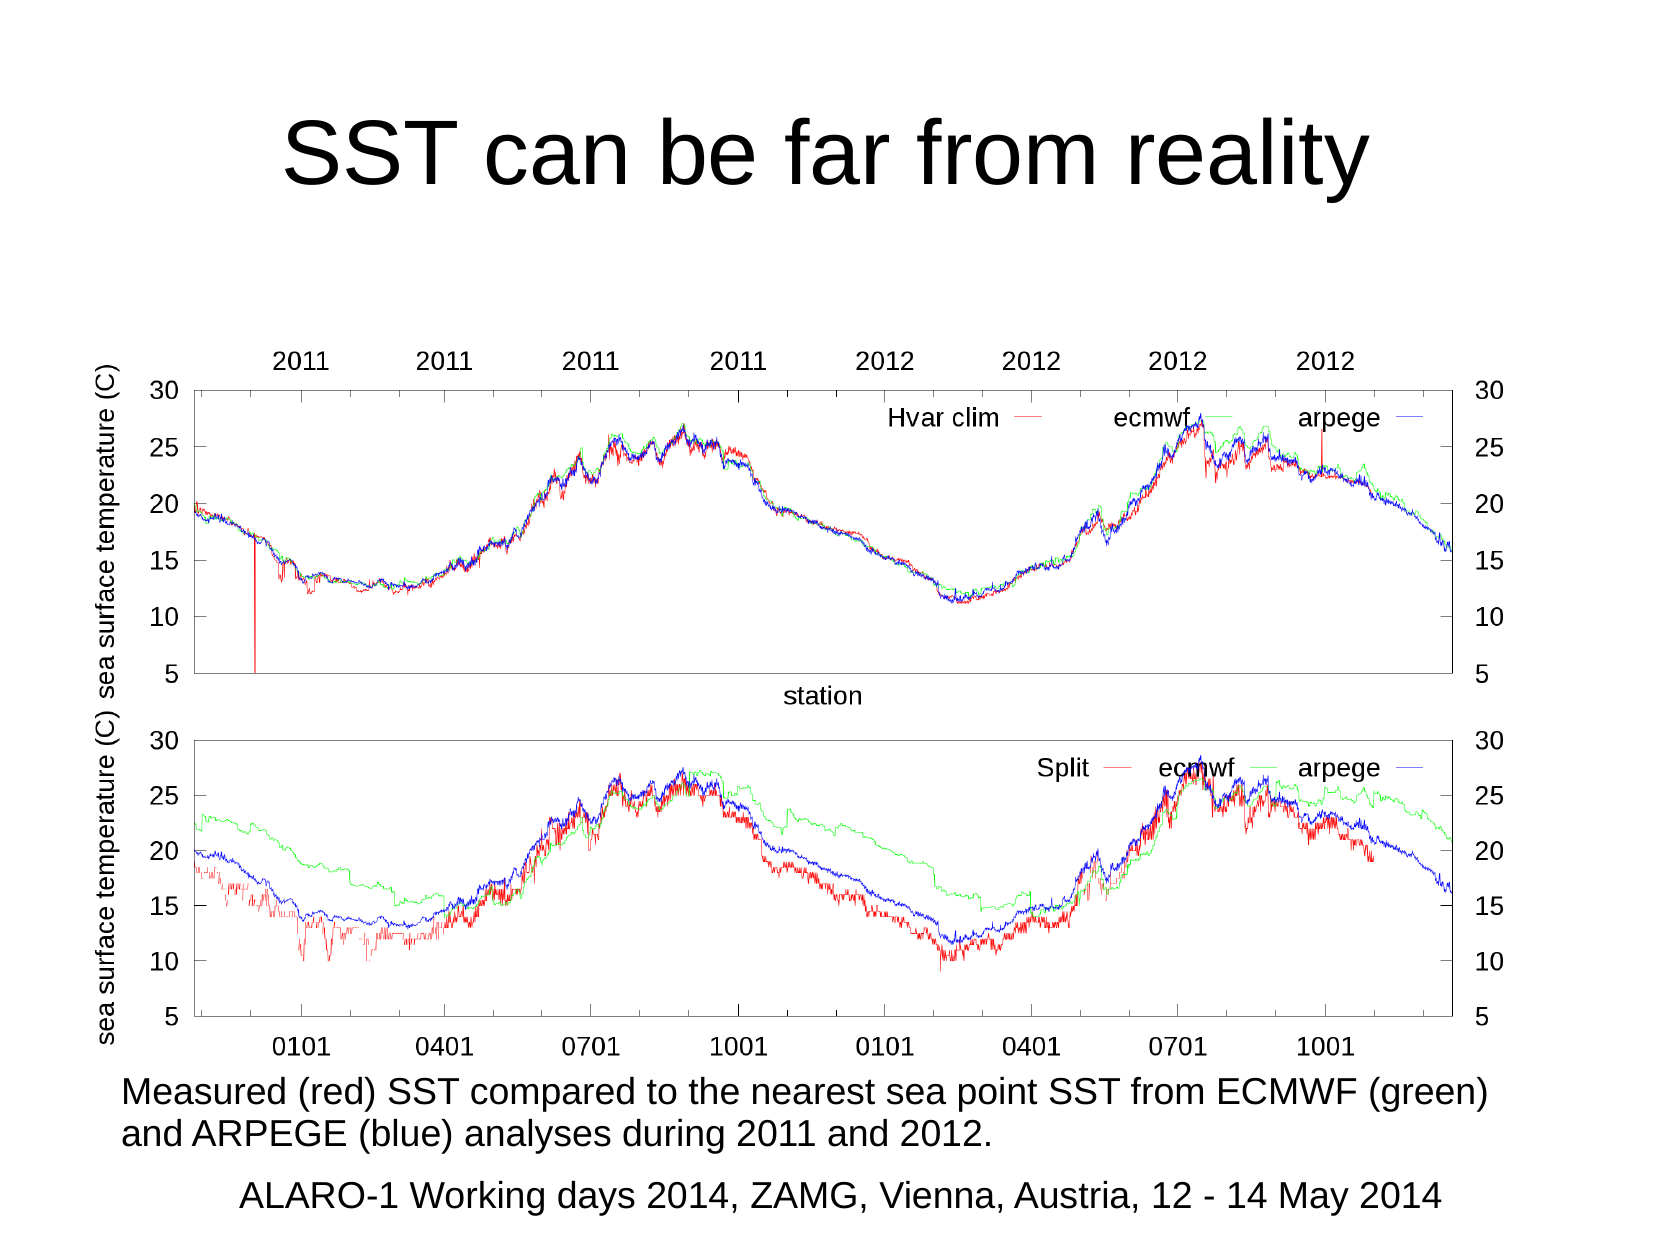

# SST can be far from reality
Measured (red) SST compared to the nearest sea point SST from ECMWF (green) and ARPEGE (blue) analyses during 2011 and 2012.
ALARO-1 Working days 2014, ZAMG, Vienna, Austria, 12 - 14 May 2014